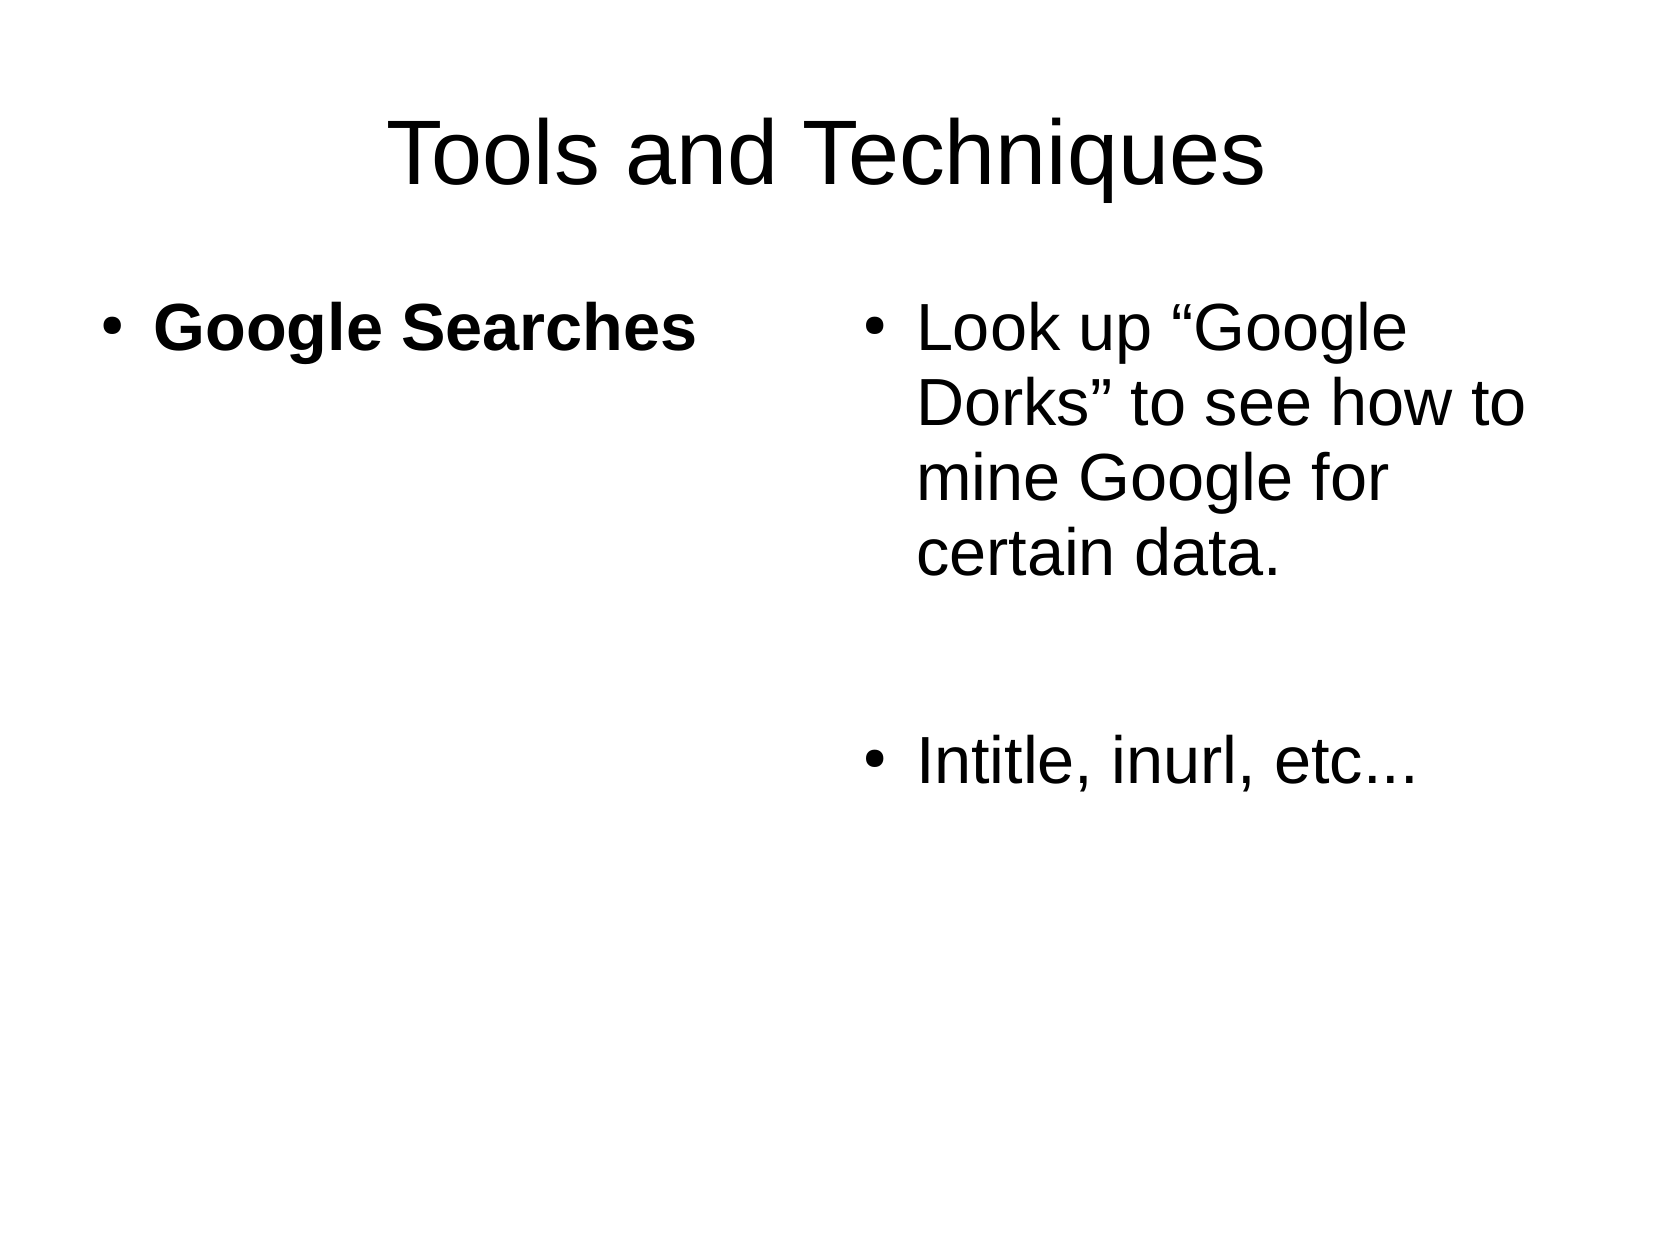

# Tools and Techniques
Google Searches
Look up “Google Dorks” to see how to mine Google for certain data.
Intitle, inurl, etc...